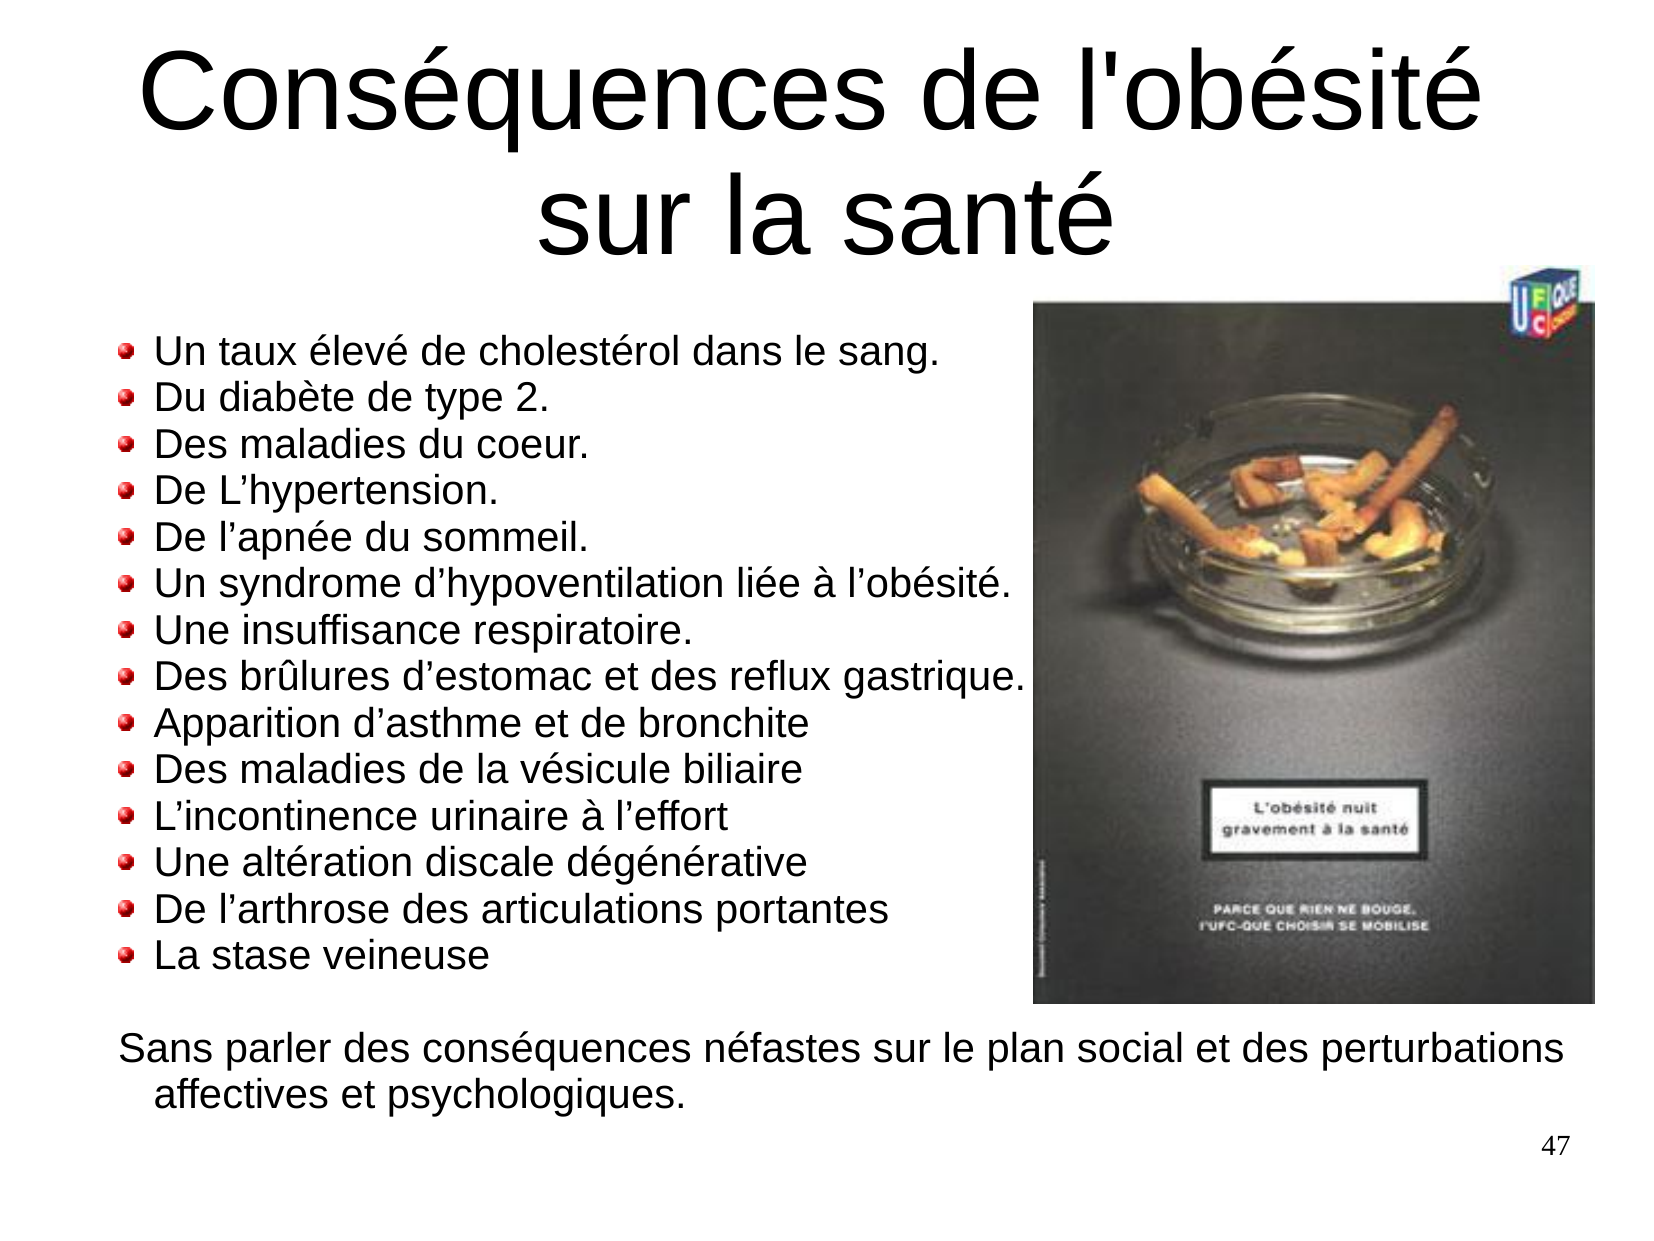

# Conséquences de l'obésité sur la santé
Un taux élevé de cholestérol dans le sang.
Du diabète de type 2.
Des maladies du coeur.
De L’hypertension.
De l’apnée du sommeil.
Un syndrome d’hypoventilation liée à l’obésité.
Une insuffisance respiratoire.
Des brûlures d’estomac et des reflux gastrique.
Apparition d’asthme et de bronchite
Des maladies de la vésicule biliaire
L’incontinence urinaire à l’effort
Une altération discale dégénérative
De l’arthrose des articulations portantes
La stase veineuse
Sans parler des conséquences néfastes sur le plan social et des perturbations affectives et psychologiques.
47